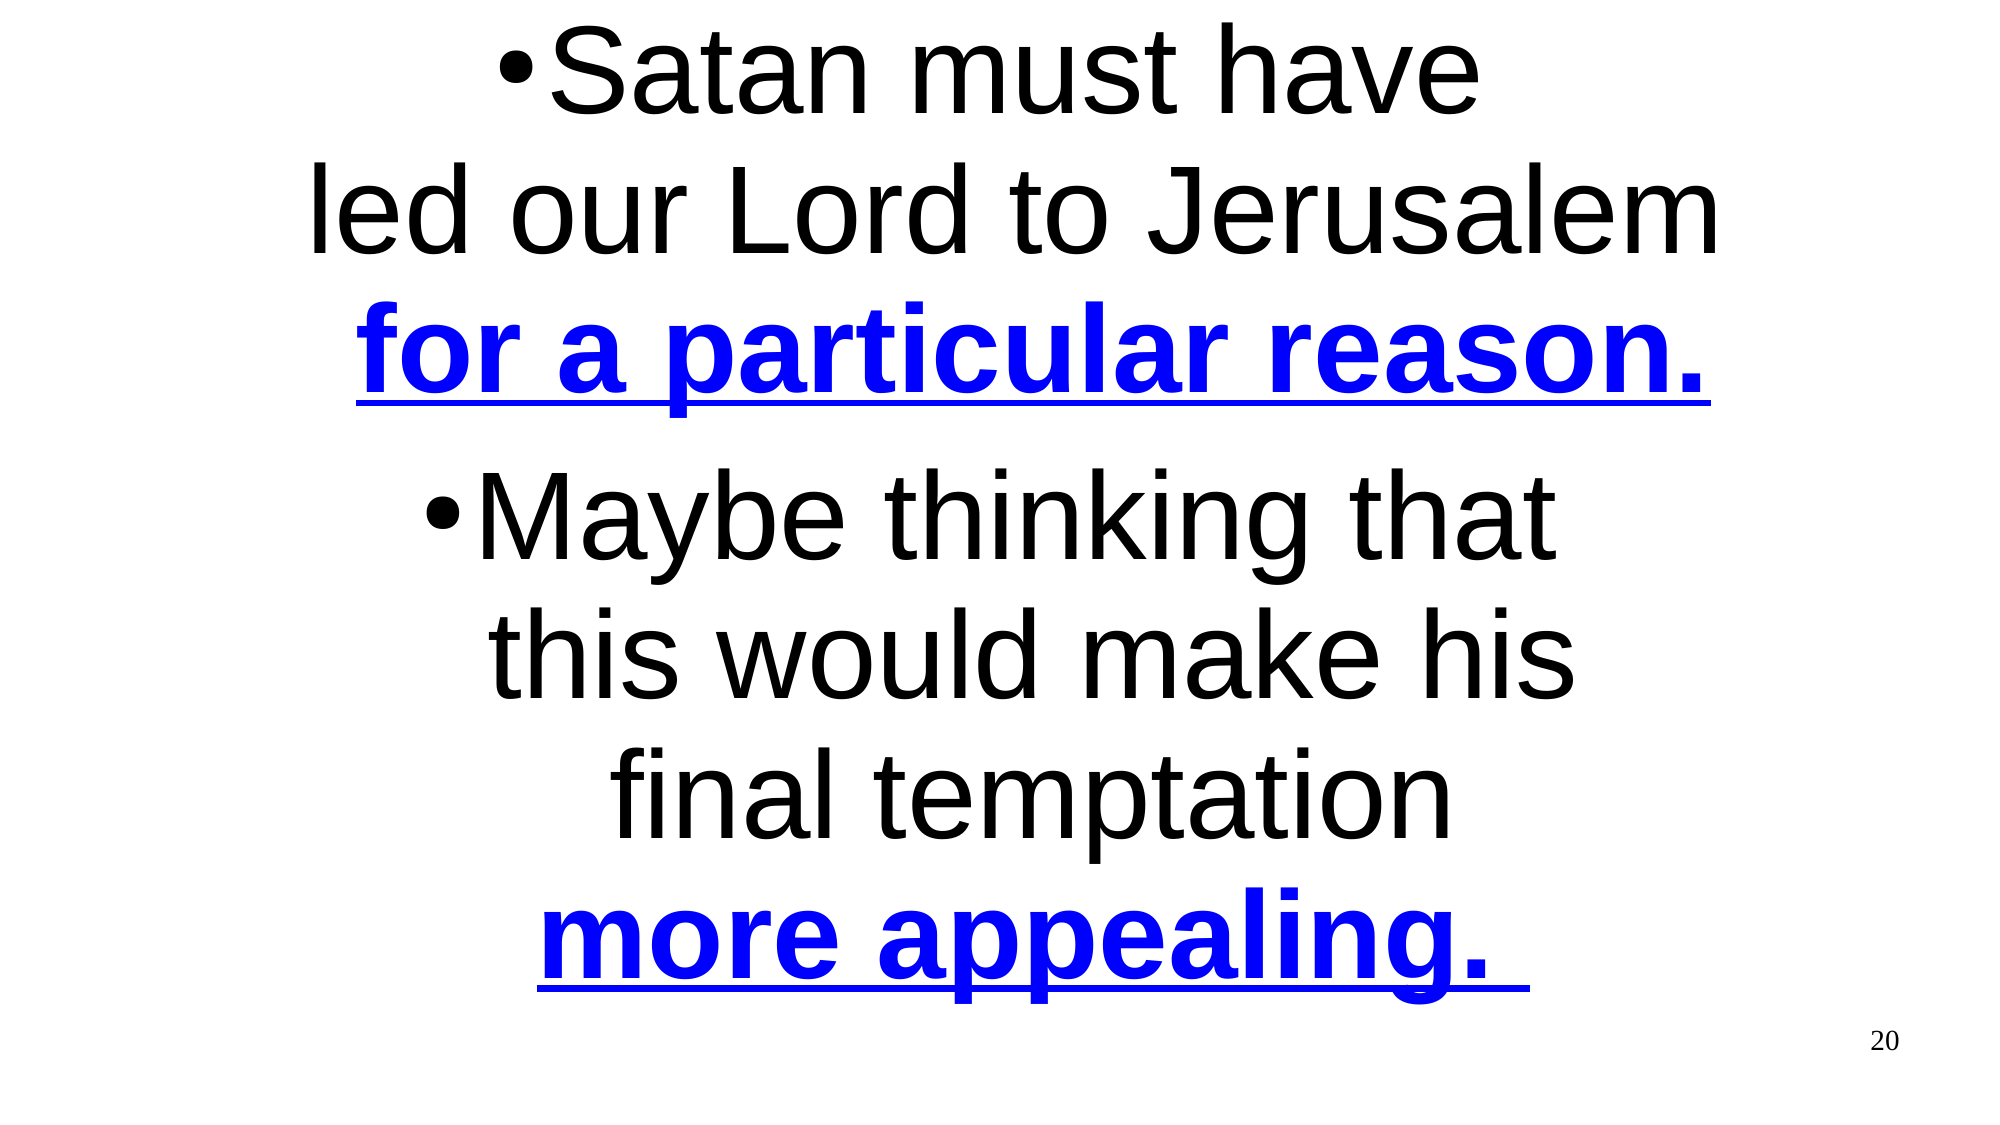

# Satan must have led our Lord to Jerusalem for a particular reason.
Maybe thinking that
this would make his
 final temptation
more appealing.
20